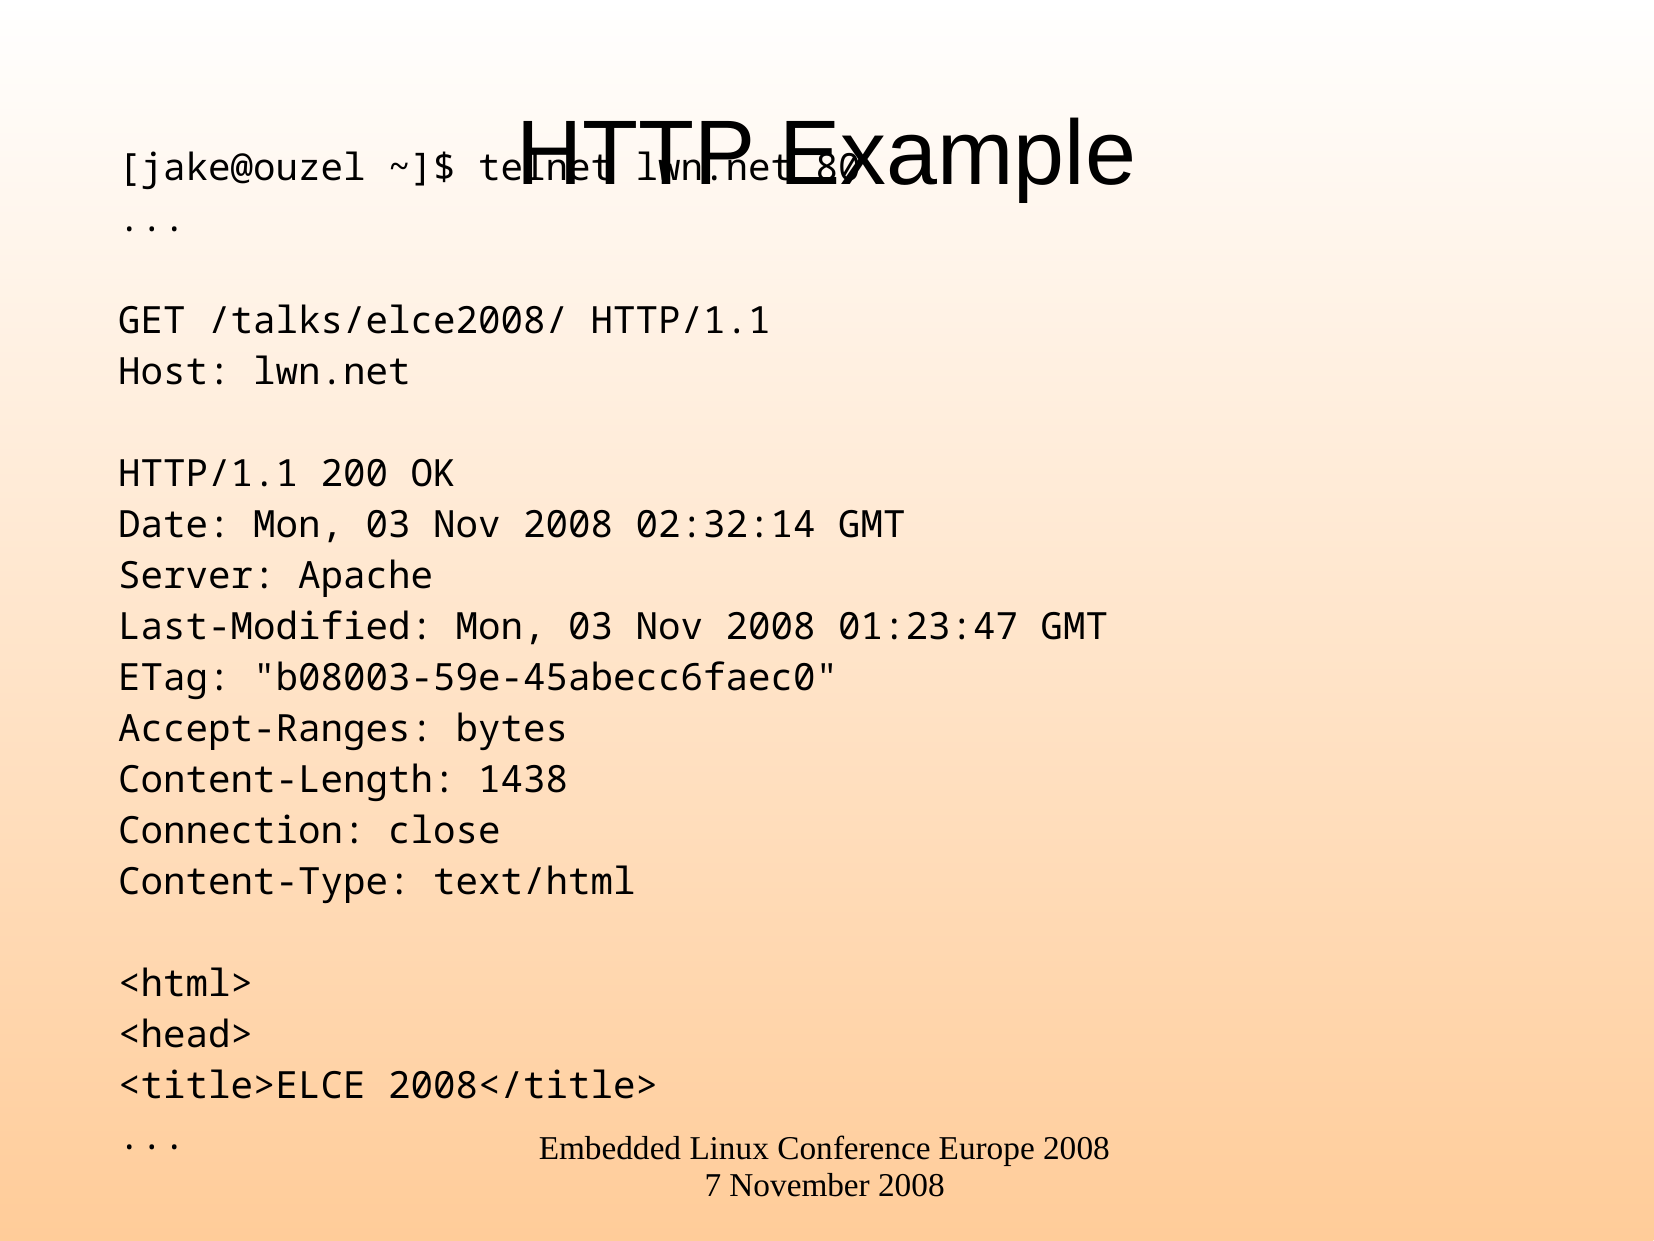

# HTTP Example
[jake@ouzel ~]$ telnet lwn.net 80
...
GET /talks/elce2008/ HTTP/1.1
Host: lwn.net
HTTP/1.1 200 OK
Date: Mon, 03 Nov 2008 02:32:14 GMT
Server: Apache
Last-Modified: Mon, 03 Nov 2008 01:23:47 GMT
ETag: "b08003-59e-45abecc6faec0"
Accept-Ranges: bytes
Content-Length: 1438
Connection: close
Content-Type: text/html
<html>
<head>
<title>ELCE 2008</title>
...
Embedded Linux Conference Europe 2008